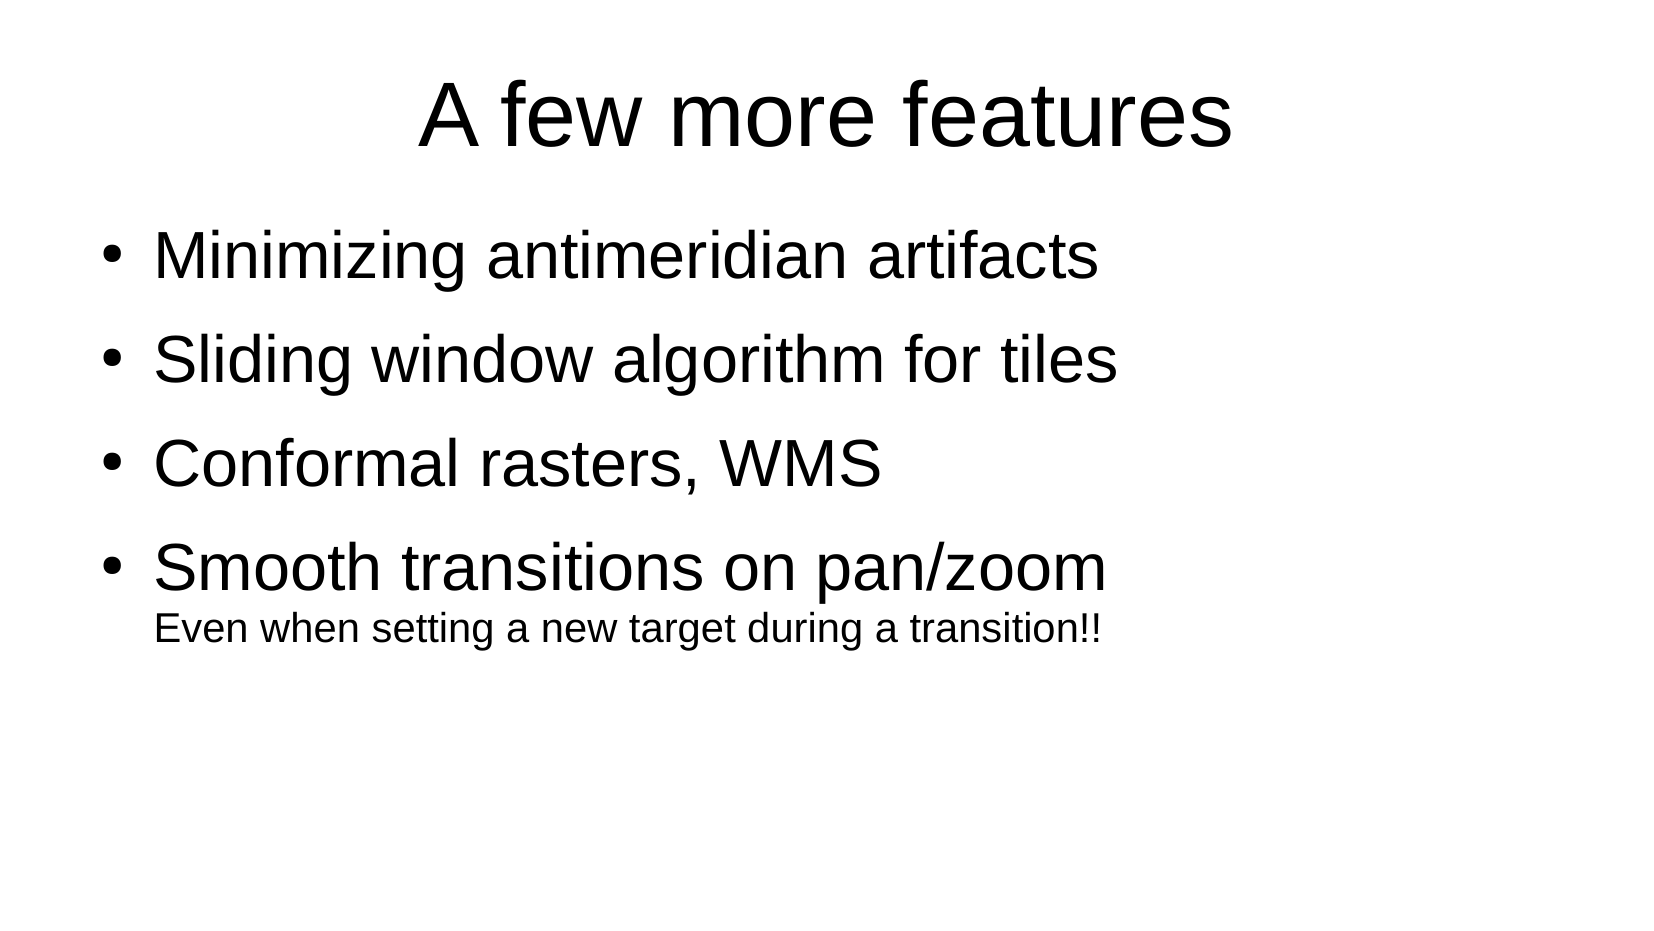

A few more features
# Minimizing antimeridian artifacts
Sliding window algorithm for tiles
Conformal rasters, WMS
Smooth transitions on pan/zoom
Even when setting a new target during a transition!!